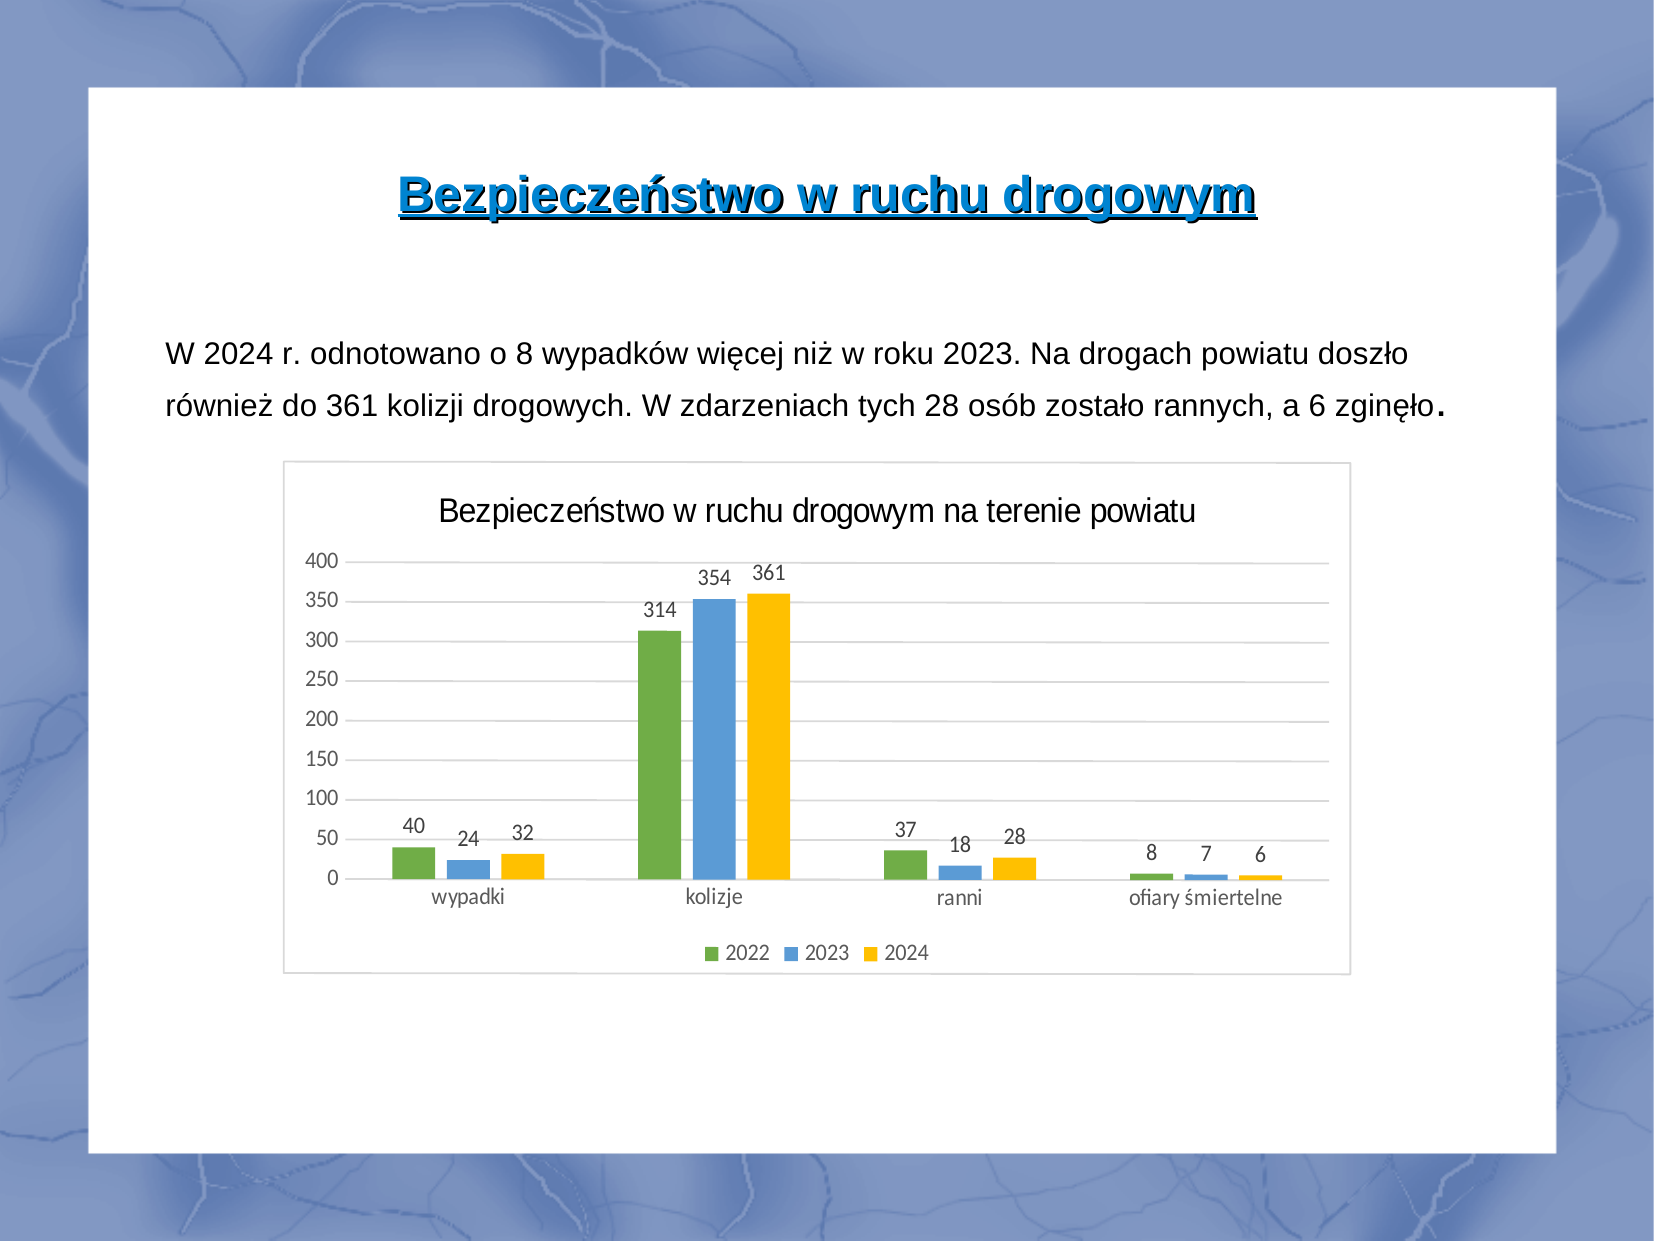

# Bezpieczeństwo w ruchu drogowym
W 2024 r. odnotowano o 8 wypadków więcej niż w roku 2023. Na drogach powiatu doszło również do 361 kolizji drogowych. W zdarzeniach tych 28 osób zostało rannych, a 6 zginęło.
### Chart: Bezpieczeństwo w ruchu drogowym na terenie powiatu
| Category | 2022 | 2023 | 2024 |
|---|---|---|---|
| wypadki | 40.0 | 24.0 | 32.0 |
| kolizje | 314.0 | 354.0 | 361.0 |
| ranni | 37.0 | 18.0 | 28.0 |
| ofiary śmiertelne | 8.0 | 7.0 | 6.0 |